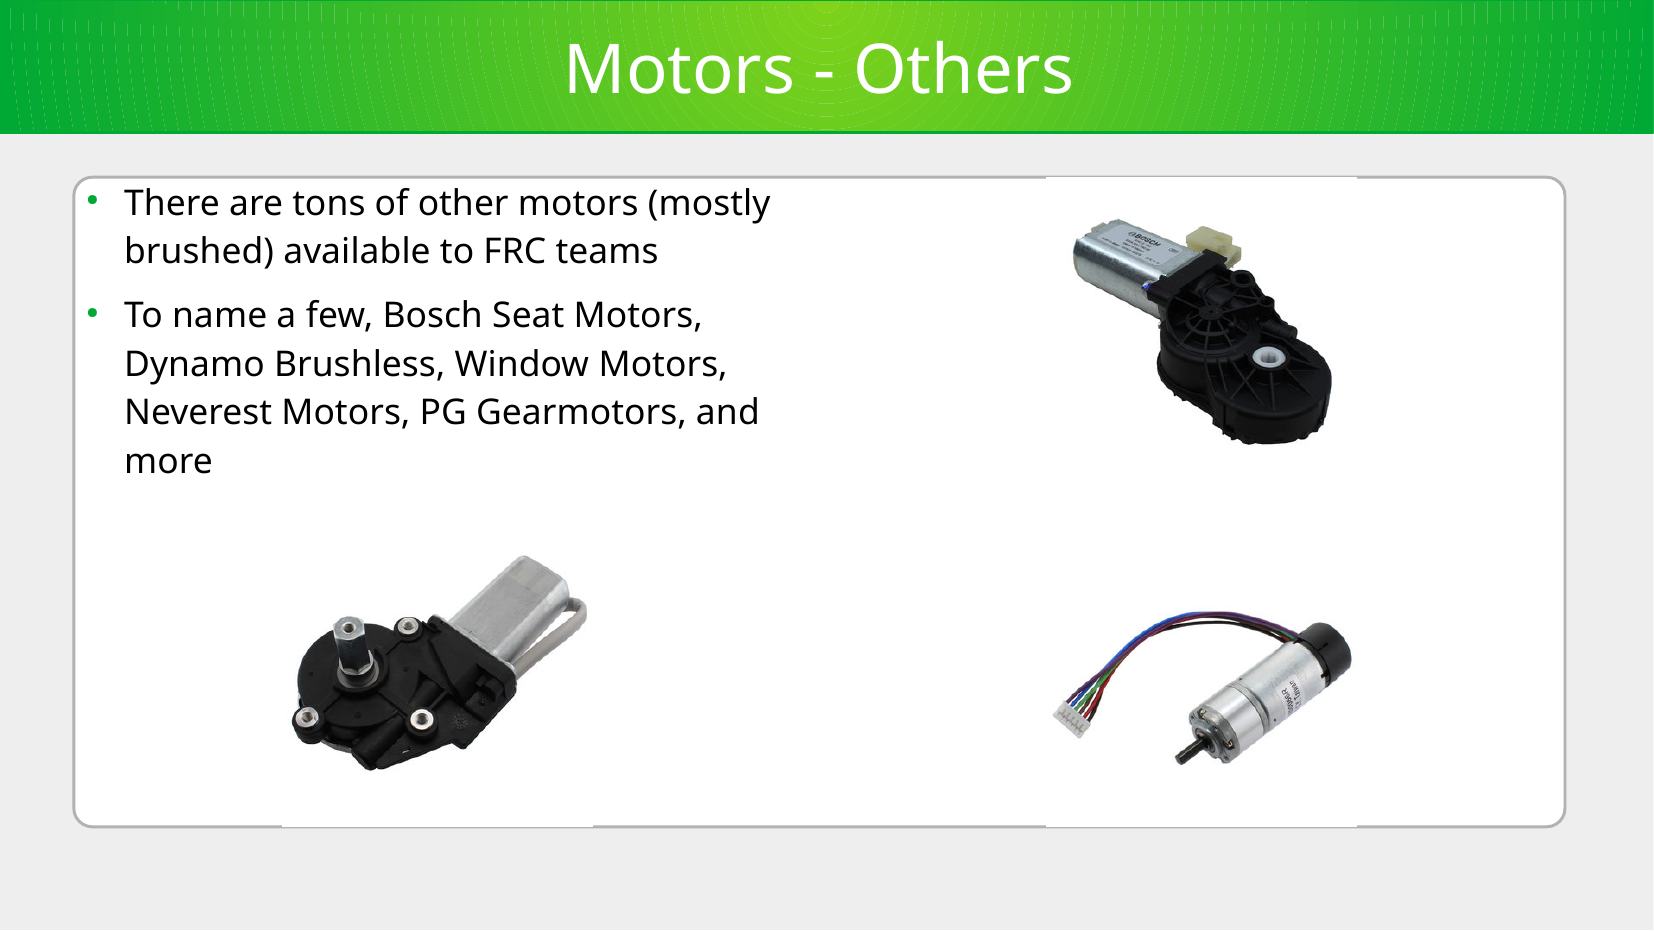

# Motors - Others
There are tons of other motors (mostly brushed) available to FRC teams
To name a few, Bosch Seat Motors, Dynamo Brushless, Window Motors, Neverest Motors, PG Gearmotors, and more